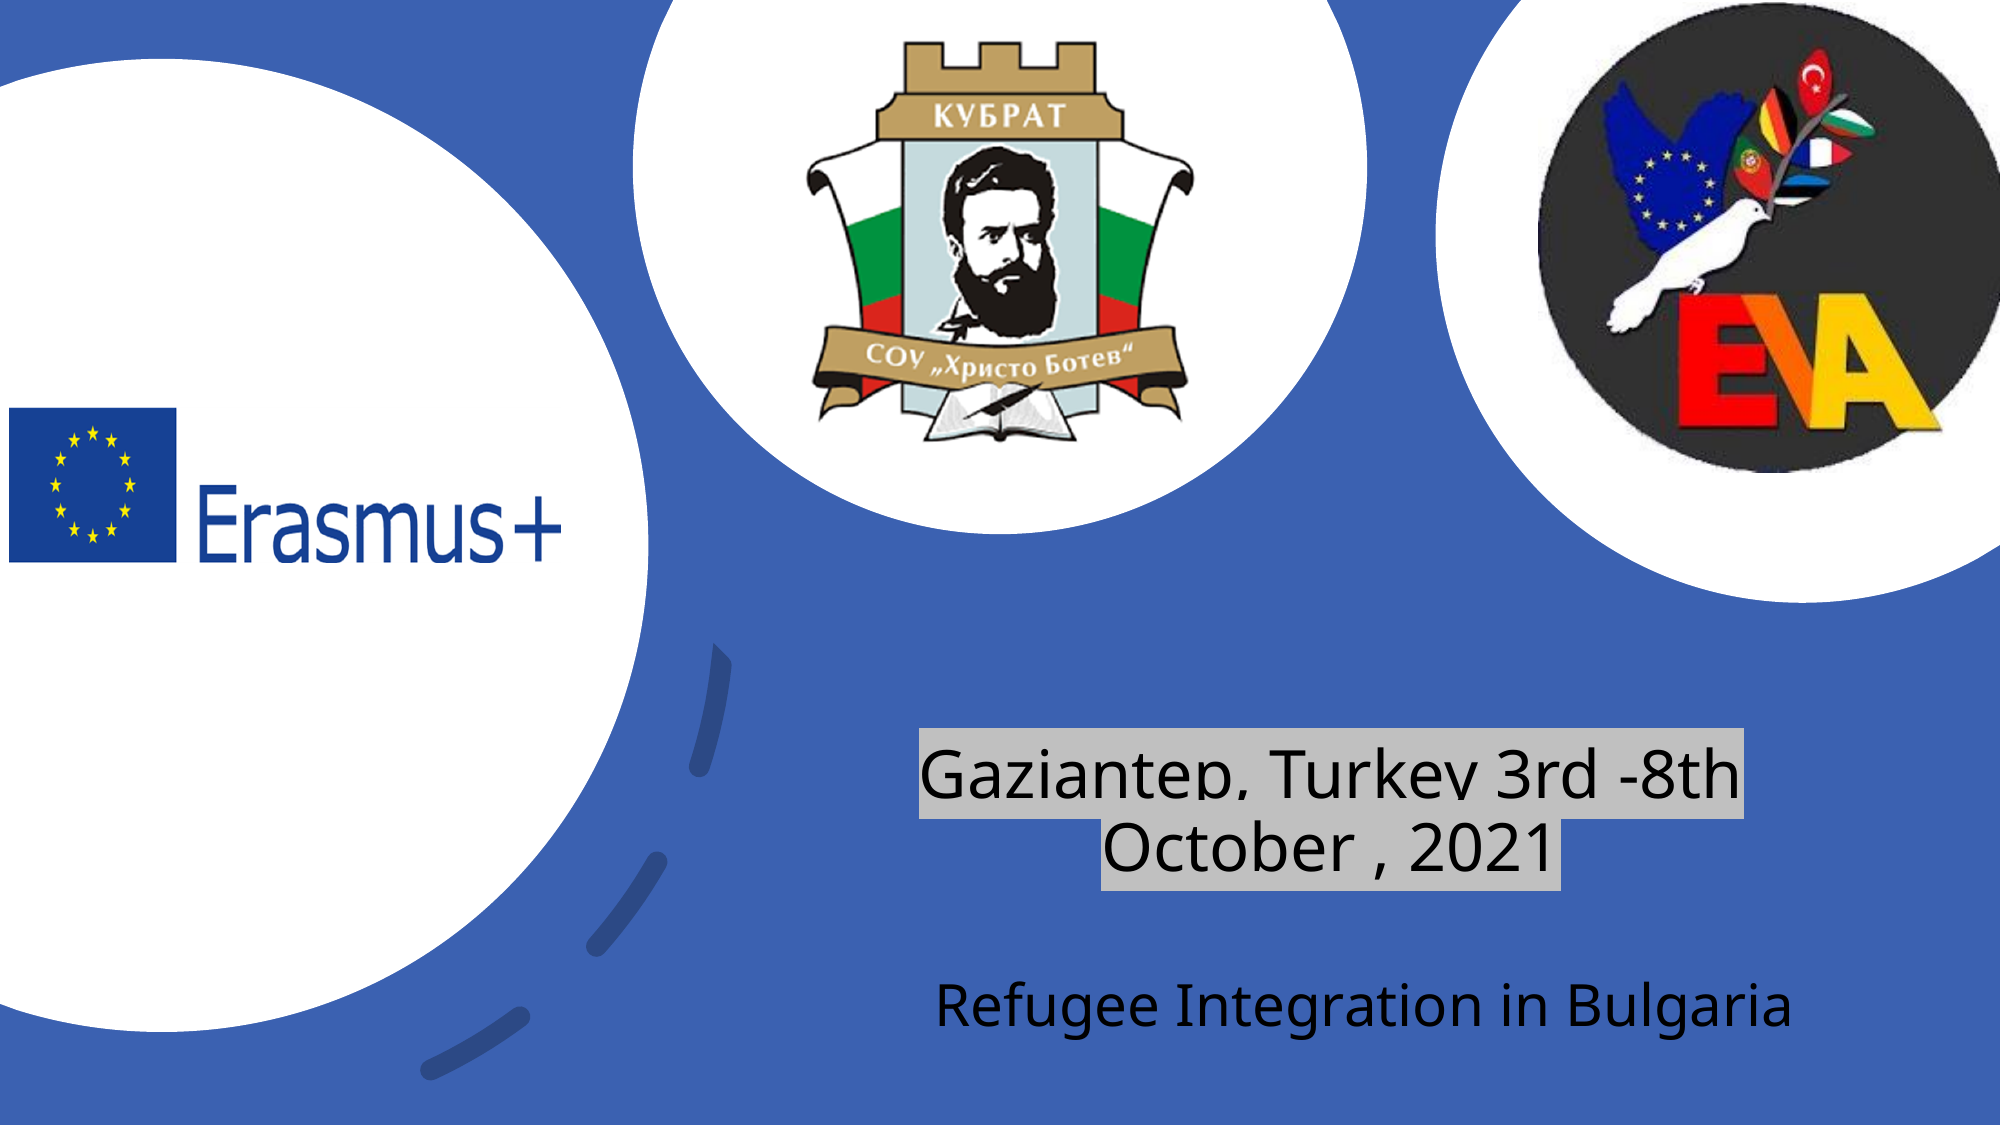

# Gaziantep, Turkey 3rd -8th October , 2021
Refugee Integration in Bulgaria